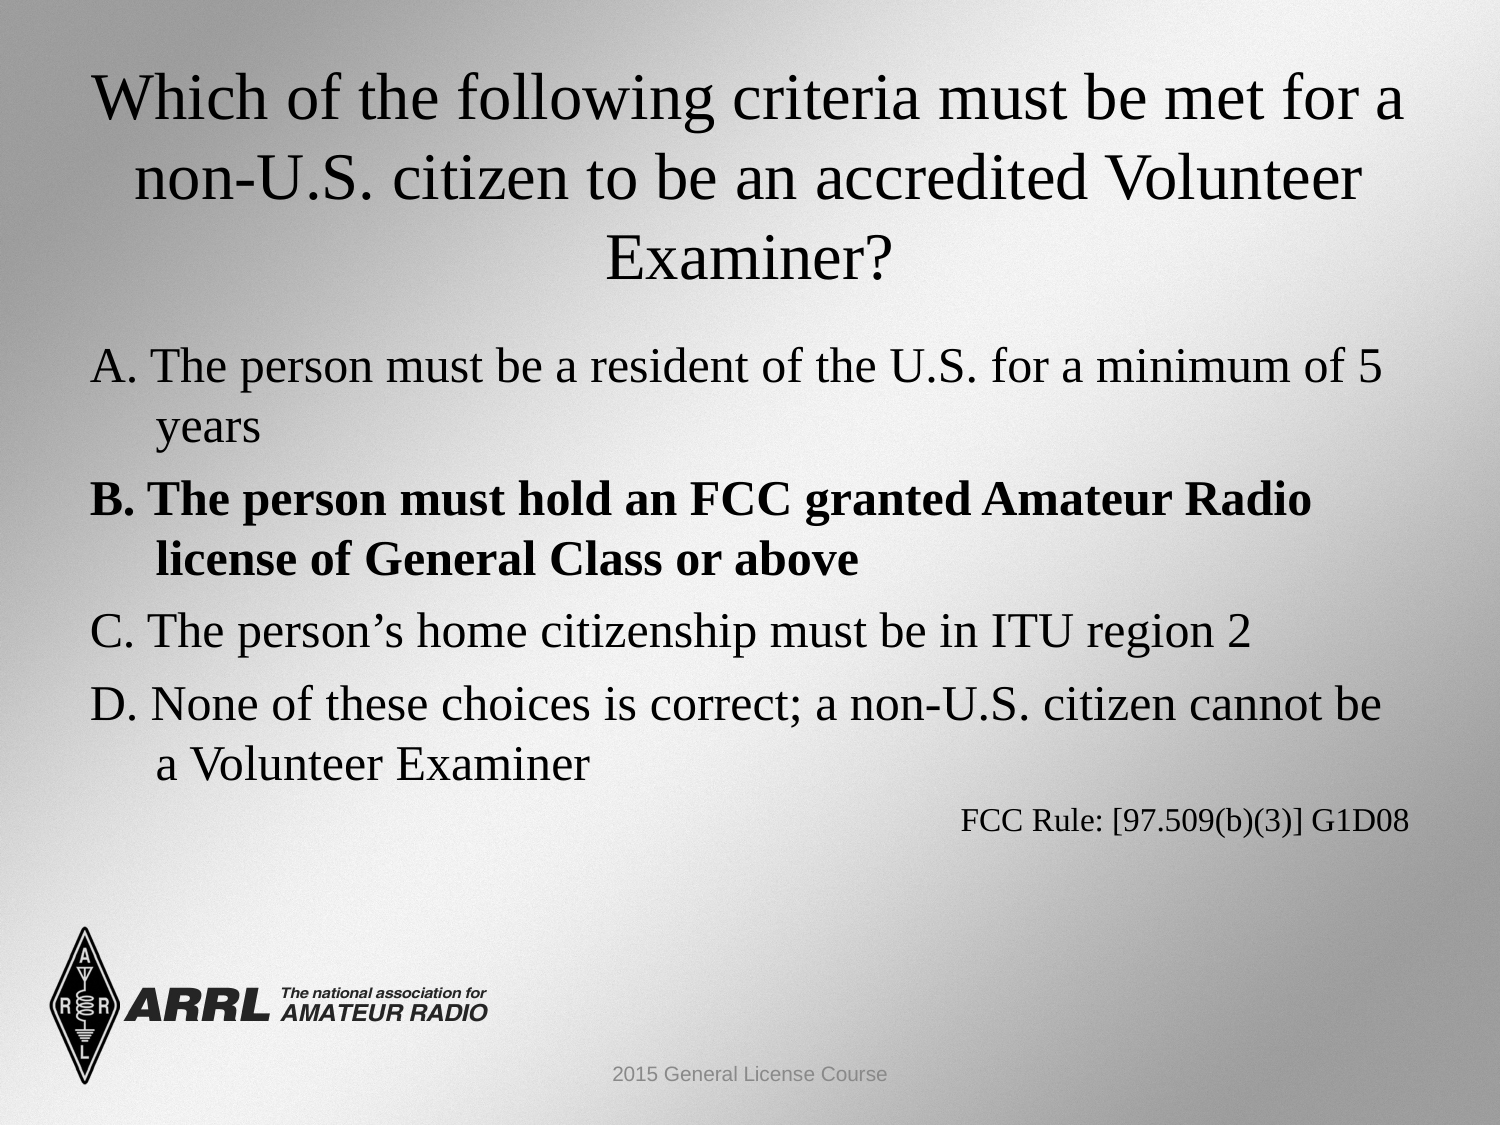

# Which of the following criteria must be met for a non-U.S. citizen to be an accredited Volunteer Examiner?
A. The person must be a resident of the U.S. for a minimum of 5 years
B. The person must hold an FCC granted Amateur Radio license of General Class or above
C. The person’s home citizenship must be in ITU region 2
D. None of these choices is correct; a non-U.S. citizen cannot be a Volunteer Examiner
FCC Rule: [97.509(b)(3)] G1D08
2015 General License Course